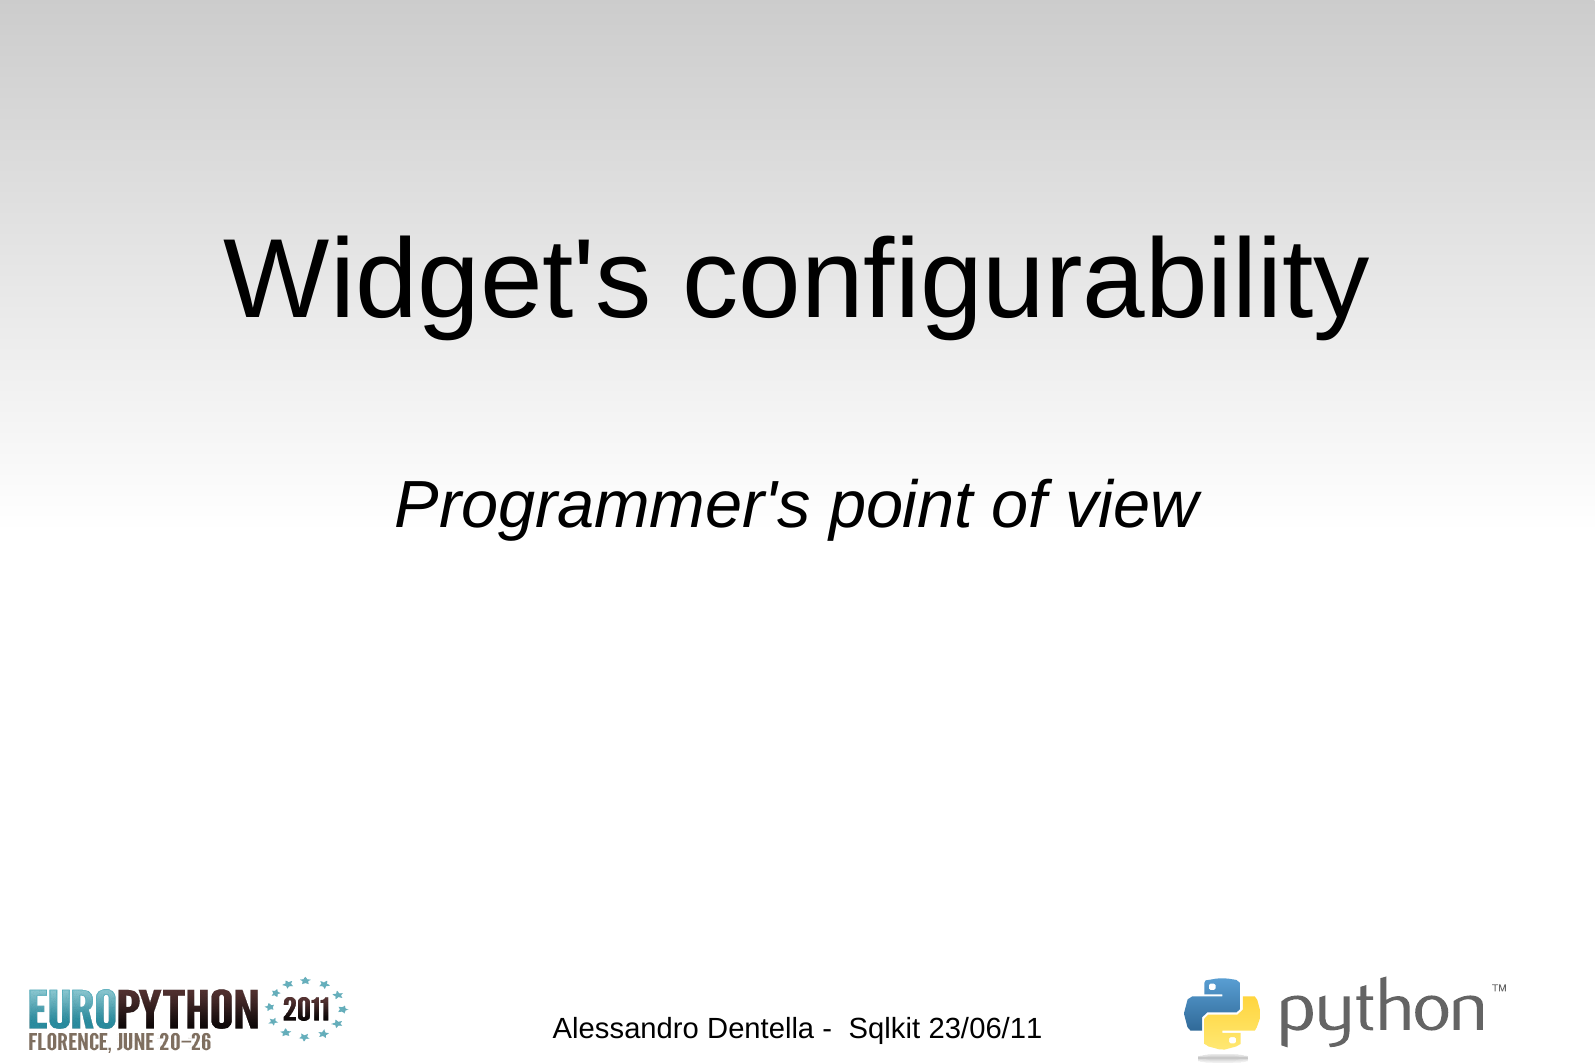

# Widget's configurability
Programmer's point of view